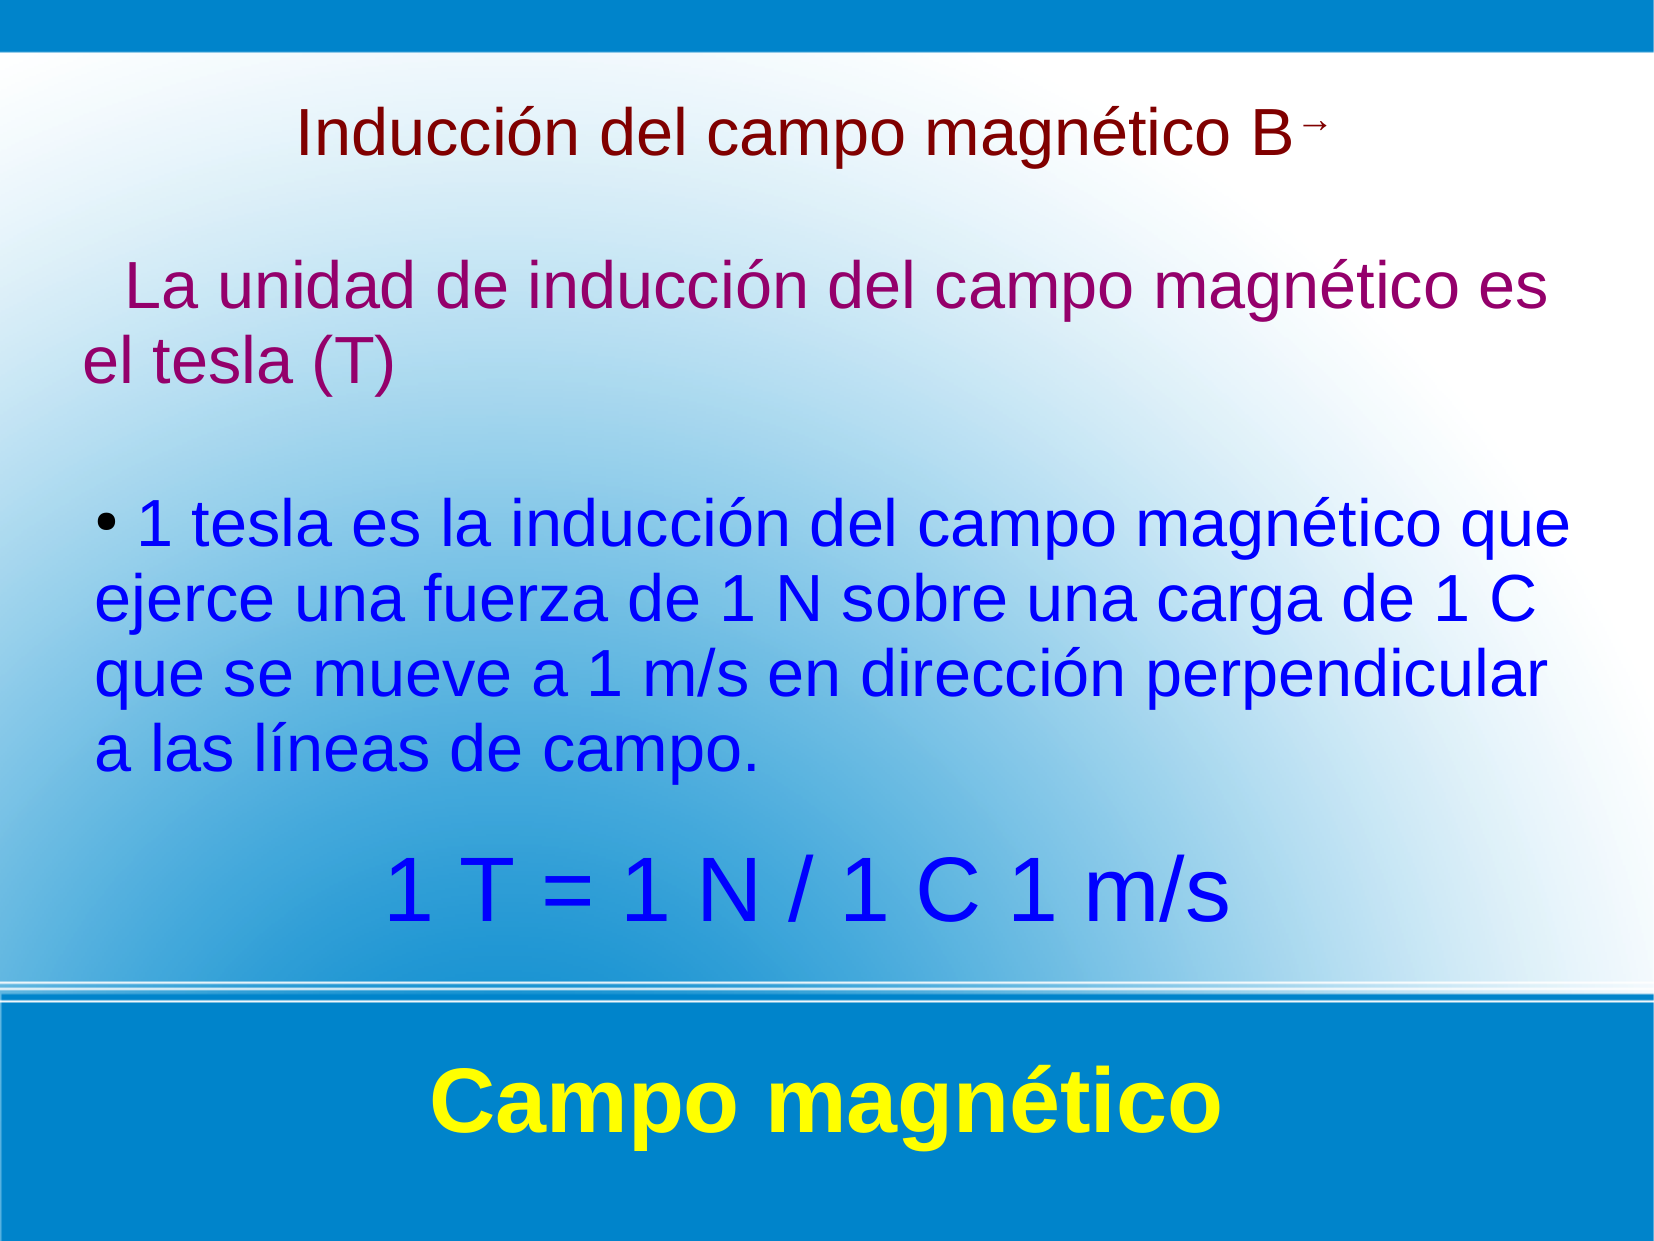

Inducción del campo magnético B→
 La unidad de inducción del campo magnético es el tesla (T)
 1 tesla es la inducción del campo magnético que ejerce una fuerza de 1 N sobre una carga de 1 C que se mueve a 1 m/s en dirección perpendicular a las líneas de campo.
1 T = 1 N / 1 C 1 m/s
# Campo magnético